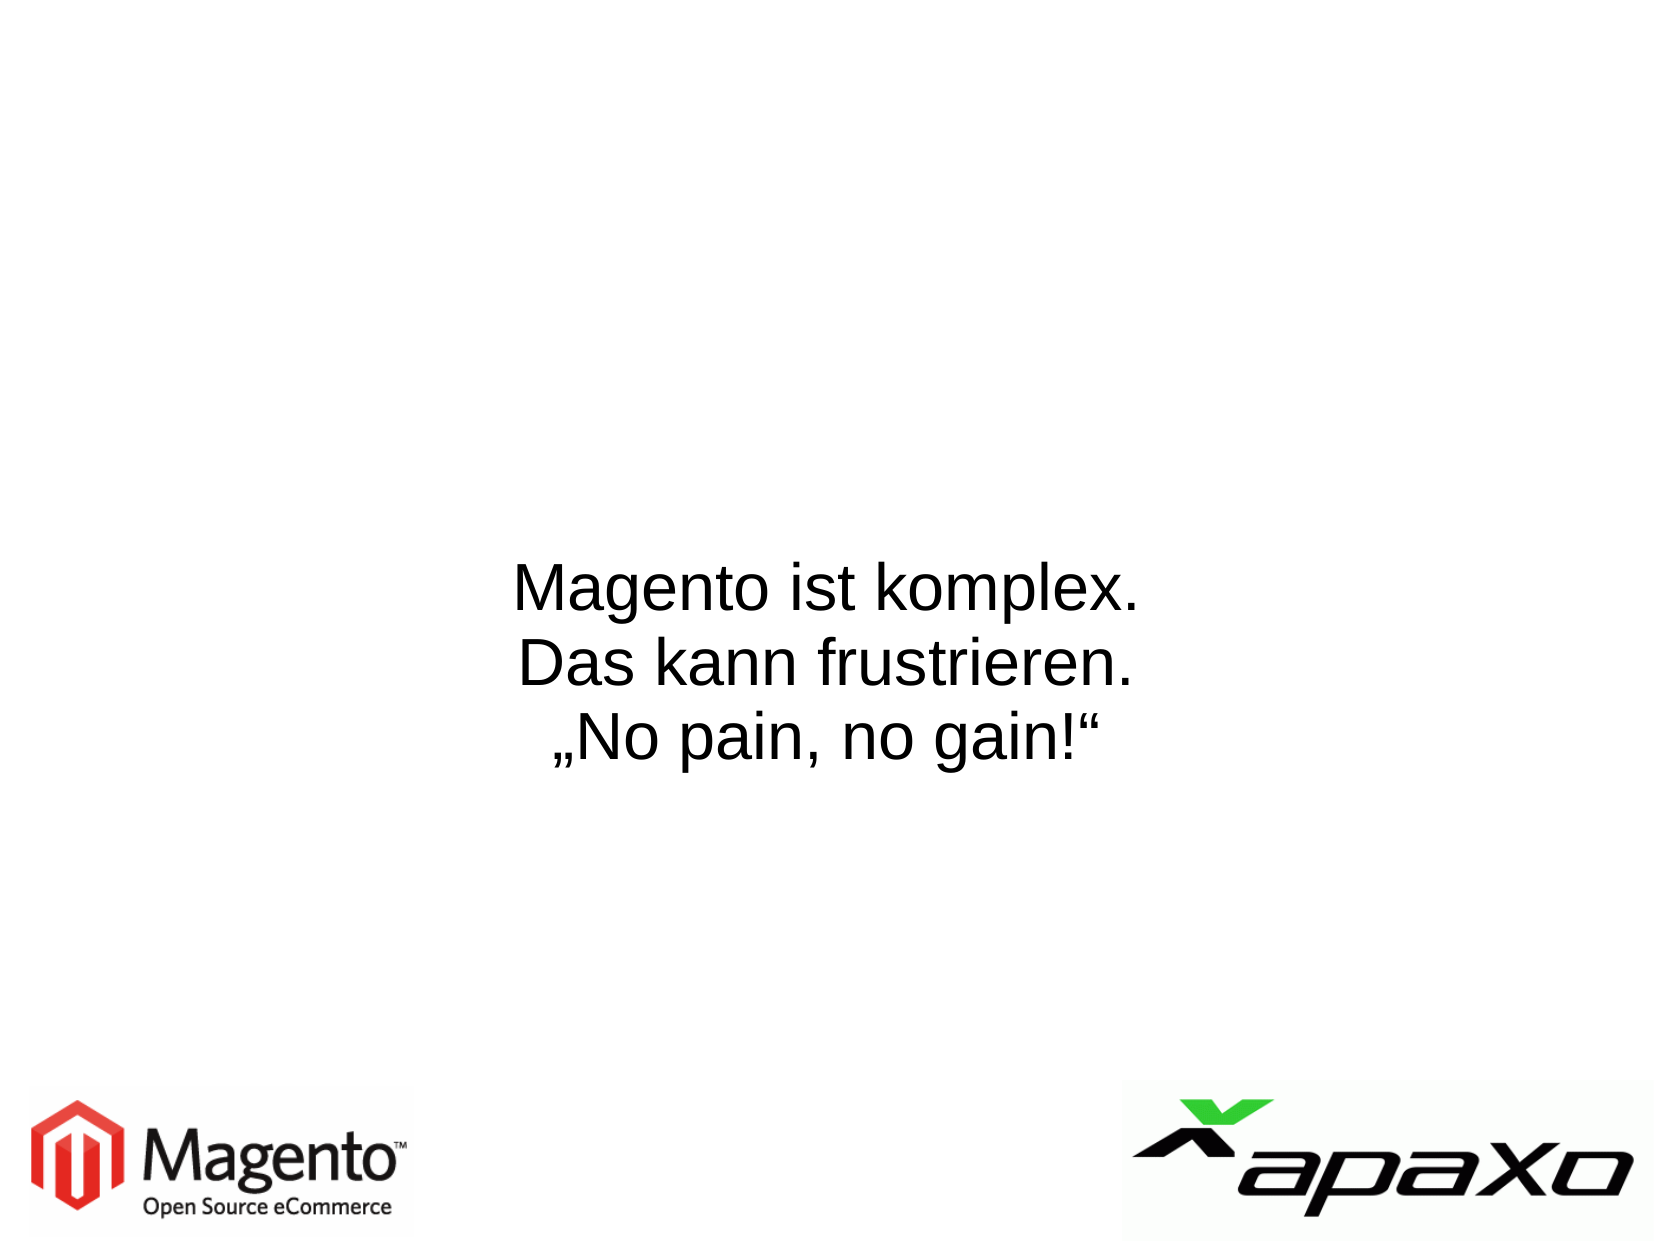

#
Magento ist komplex.
Das kann frustrieren.
„No pain, no gain!“